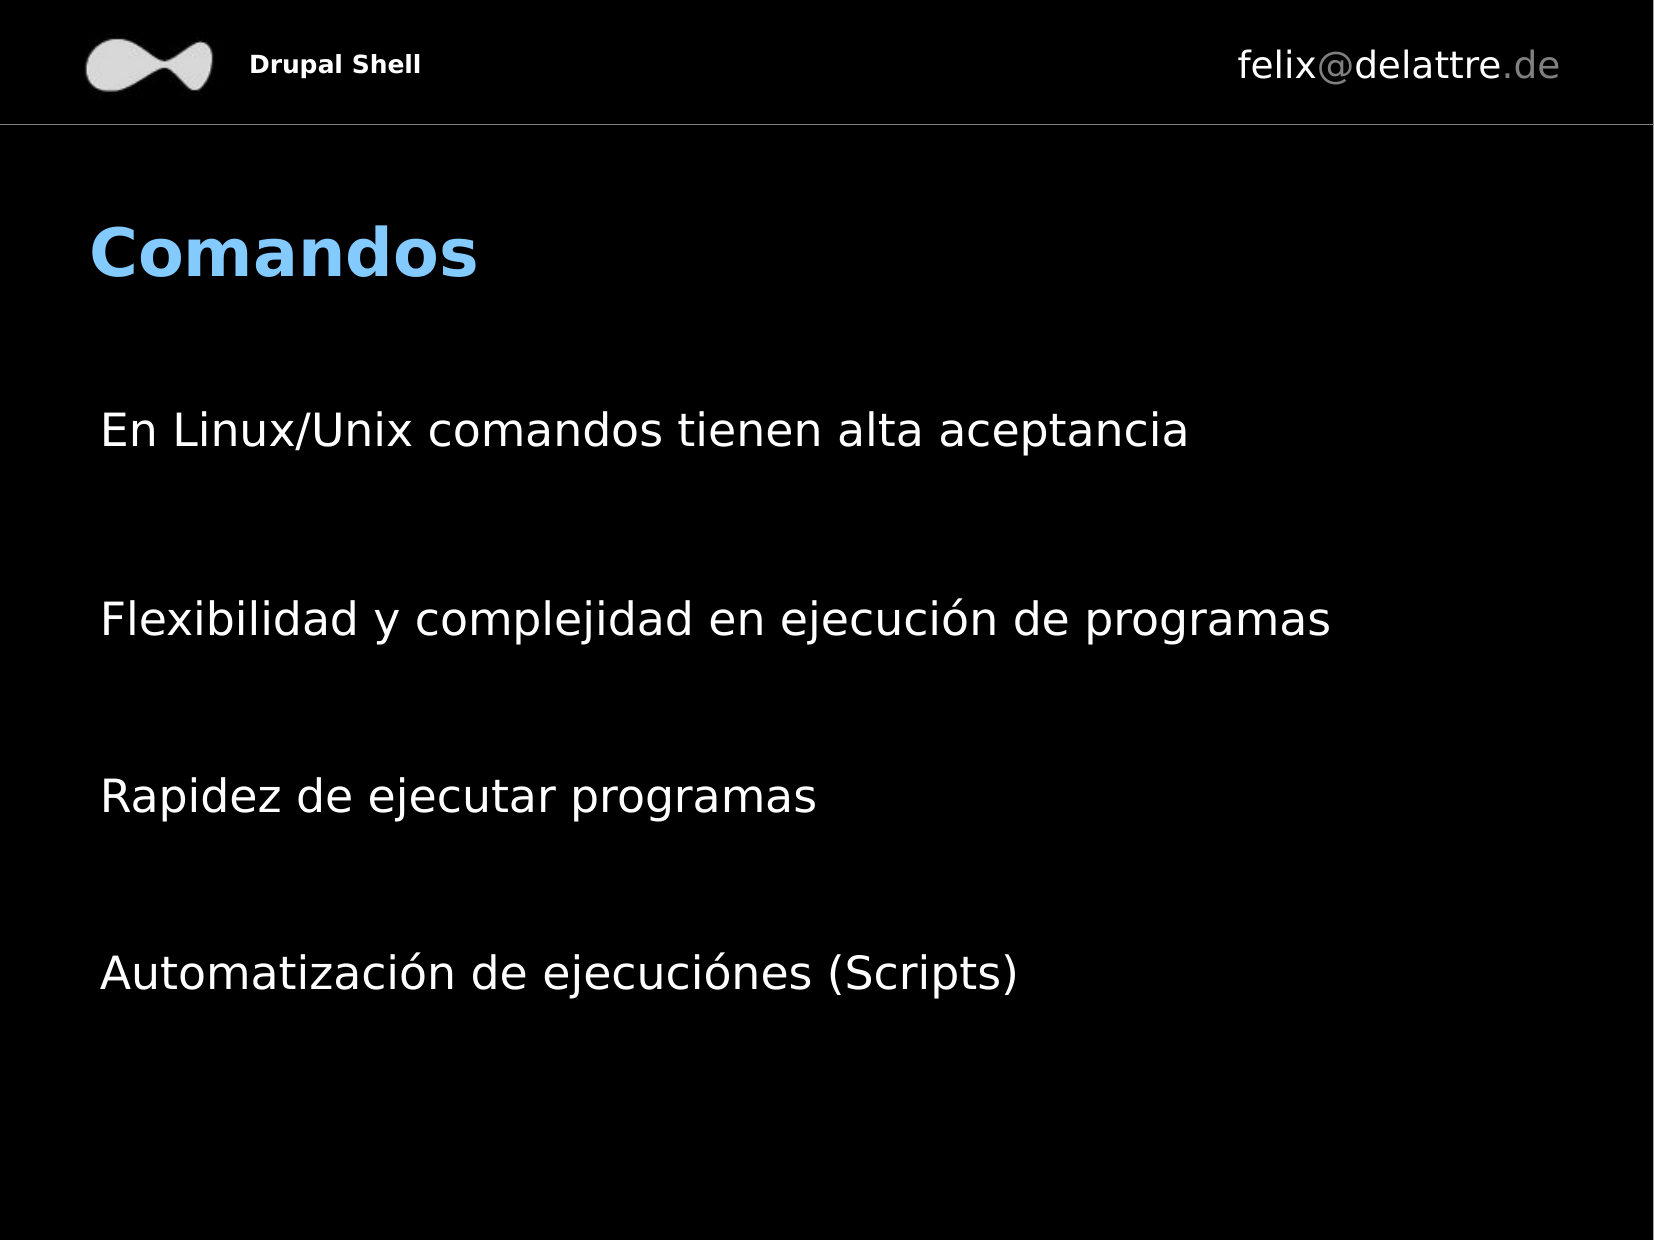

Comandos
En Linux/Unix comandos tienen alta aceptancia
Flexibilidad y complejidad en ejecución de programas
Rapidez de ejecutar programas
Automatización de ejecuciónes (Scripts)